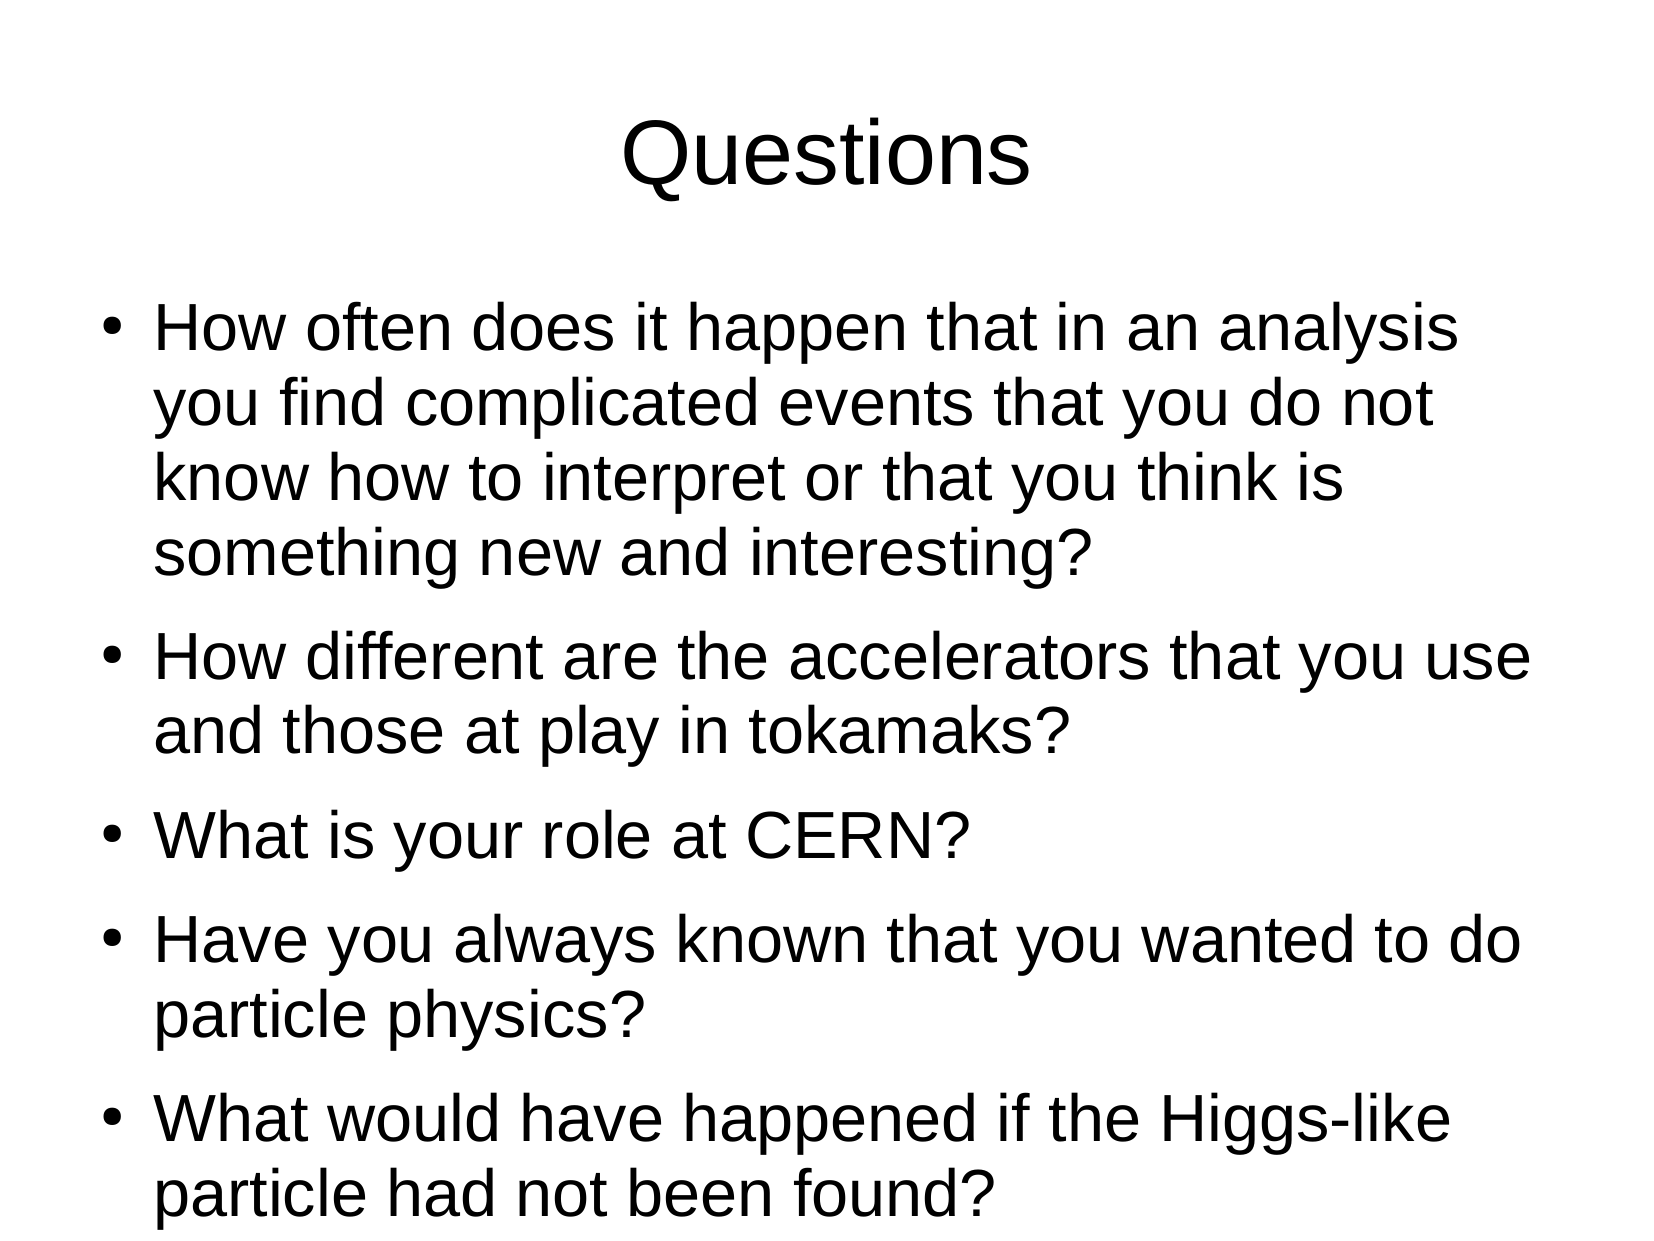

# Questions
How often does it happen that in an analysis you find complicated events that you do not know how to interpret or that you think is something new and interesting?
How different are the accelerators that you use and those at play in tokamaks?
What is your role at CERN?
Have you always known that you wanted to do particle physics?
What would have happened if the Higgs-like particle had not been found?